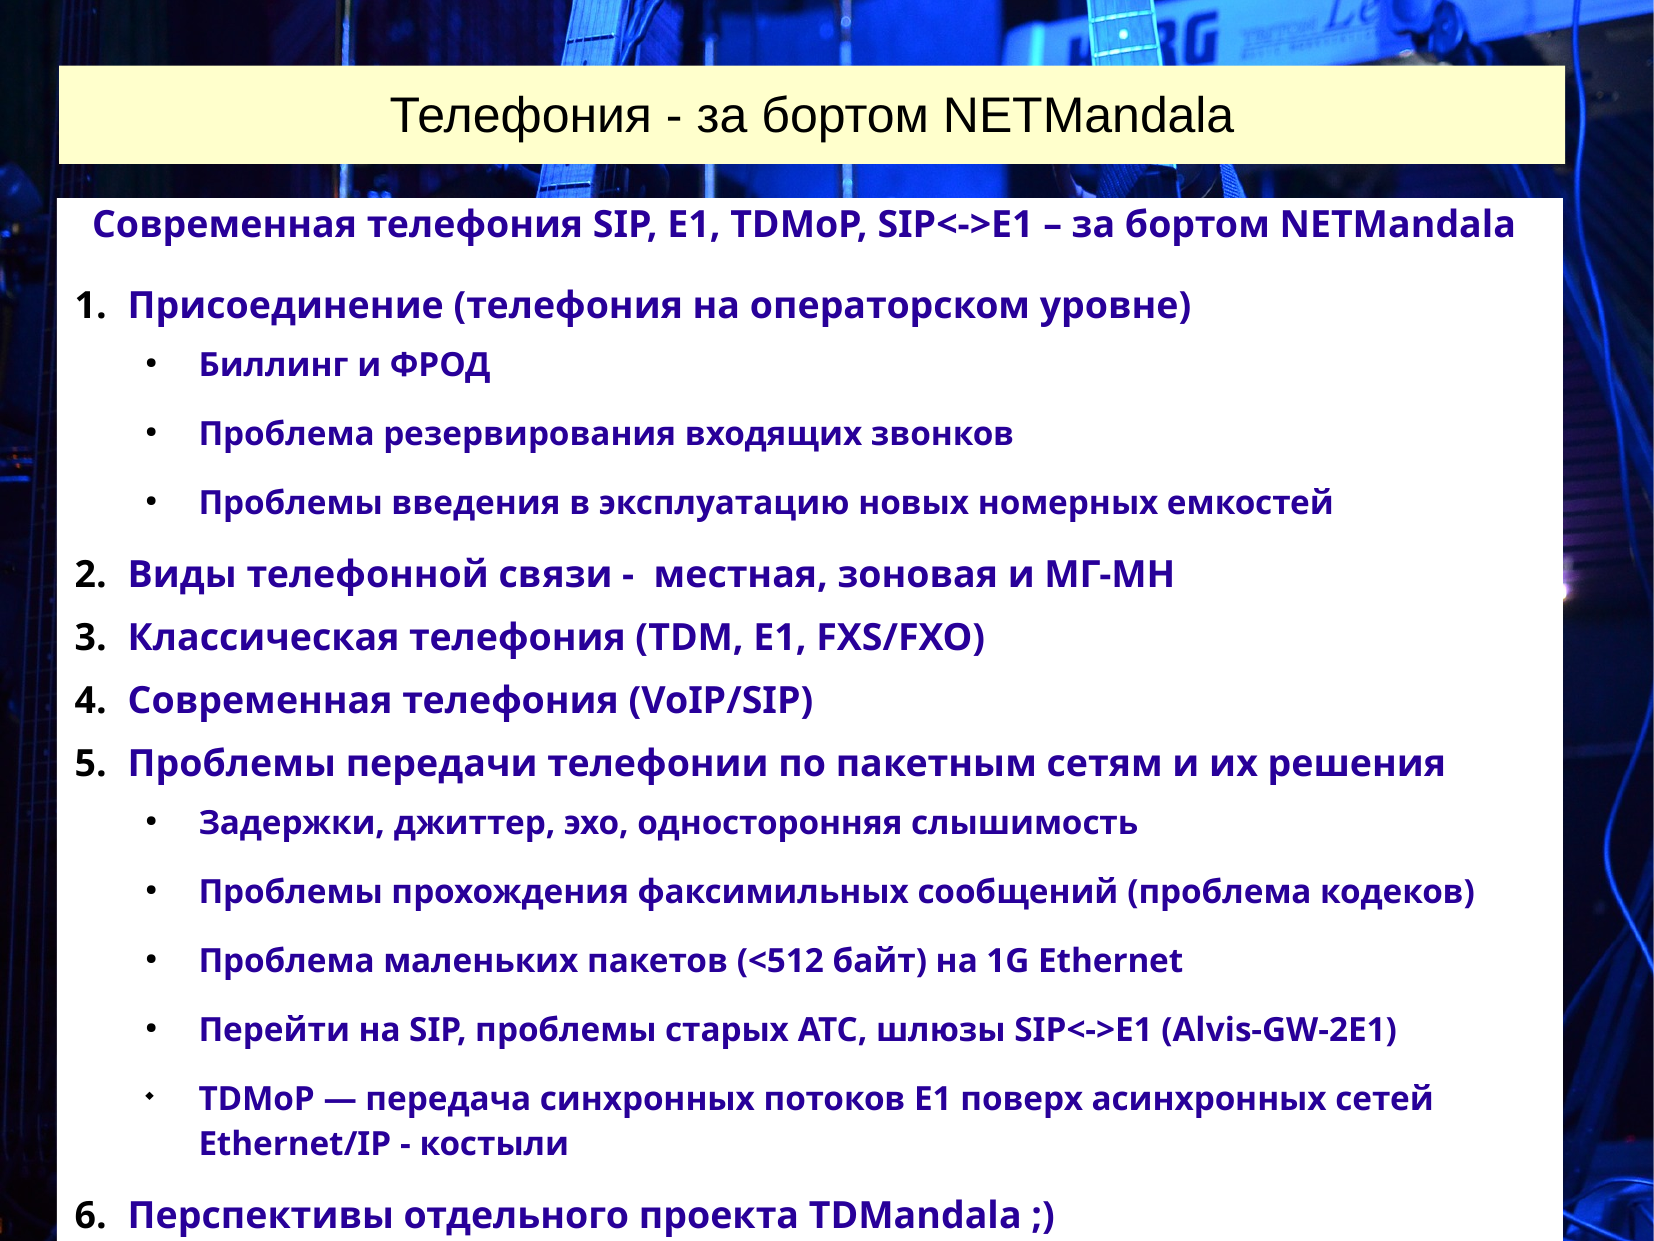

# Телефония - за бортом NETMandala
Современная телефония SIP, E1, TDMoP, SIP<->E1 – за бортом NETMandala
Присоединение (телефония на операторском уровне)
Биллинг и ФРОД
Проблема резервирования входящих звонков
Проблемы введения в эксплуатацию новых номерных емкостей
Виды телефонной связи - местная, зоновая и МГ-МН
Классическая телефония (TDM, E1, FXS/FXO)
Современная телефония (VoIP/SIP)
Проблемы передачи телефонии по пакетным сетям и их решения
Задержки, джиттер, эхо, односторонняя слышимость
Проблемы прохождения факсимильных сообщений (проблема кодеков)
Проблема маленьких пакетов (<512 байт) на 1G Ethernet
Перейти на SIP, проблемы старых АТС, шлюзы SIP<->E1 (Alvis-GW-2E1)
TDMoP — передача синхронных потоков E1 поверх асинхронных сетей Ethernet/IP - костыли
Перспективы отдельного проекта TDMandala ;)